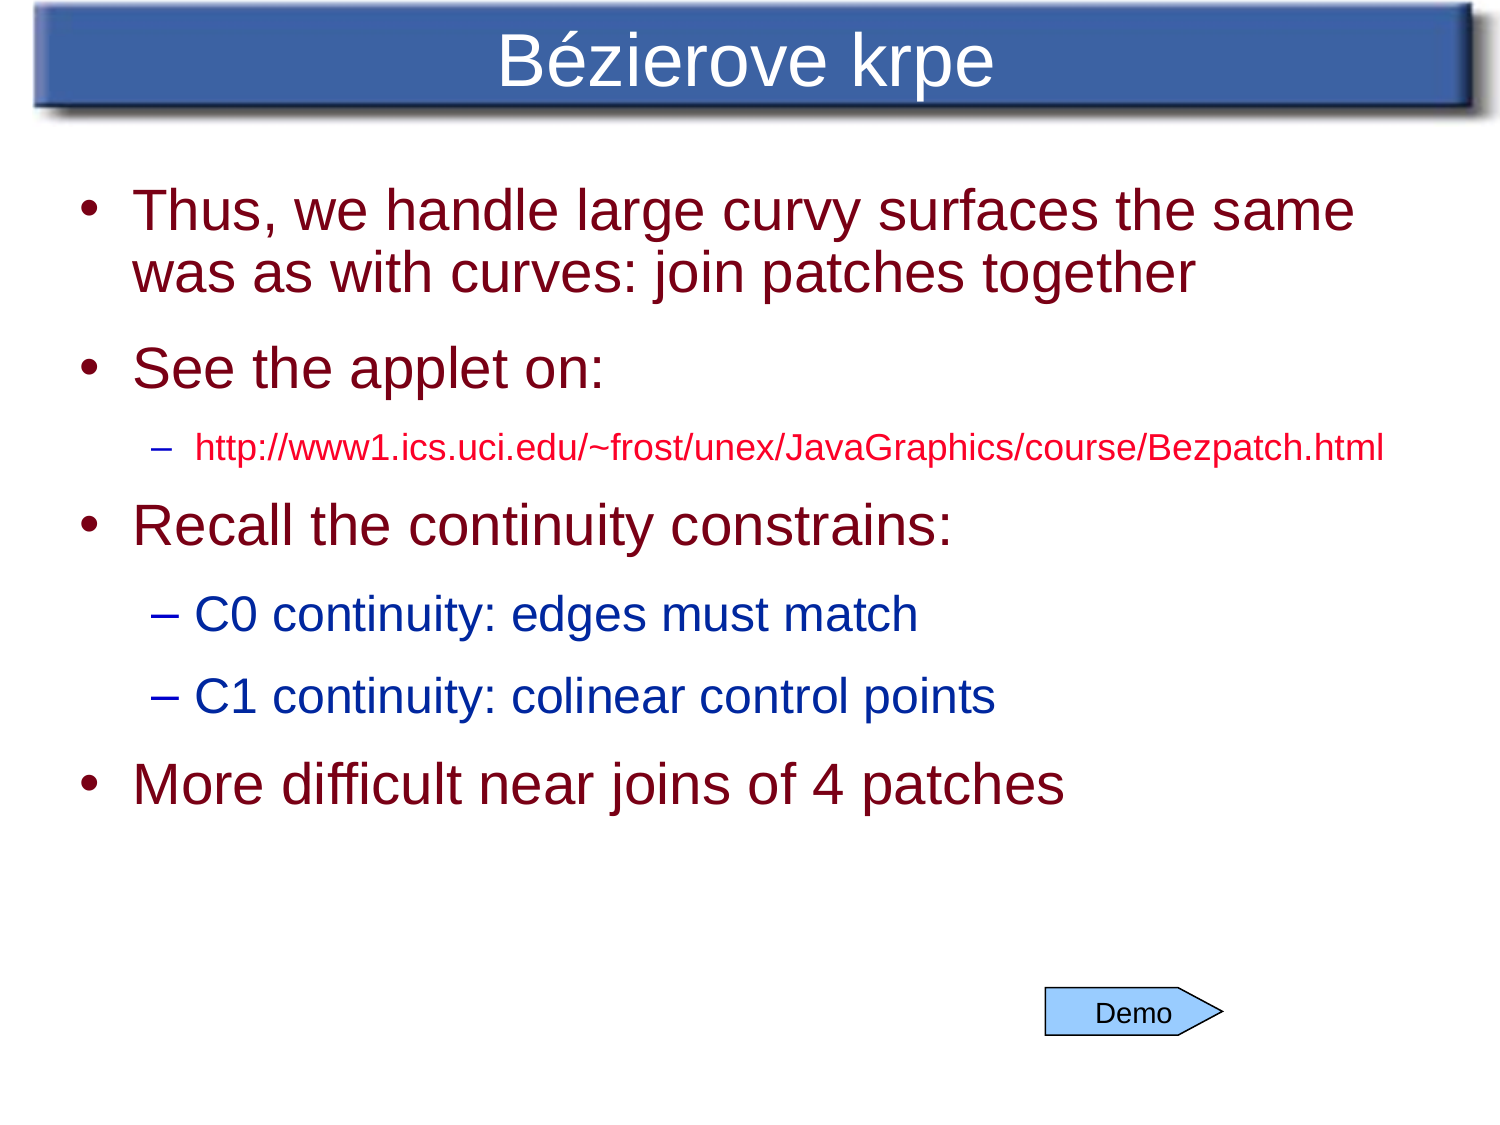

# Bézierove krpe
Thus, we handle large curvy surfaces the same was as with curves: join patches together
See the applet on:
http://www1.ics.uci.edu/~frost/unex/JavaGraphics/course/Bezpatch.html
Recall the continuity constrains:
C0 continuity: edges must match
C1 continuity: colinear control points
More difficult near joins of 4 patches
Demo